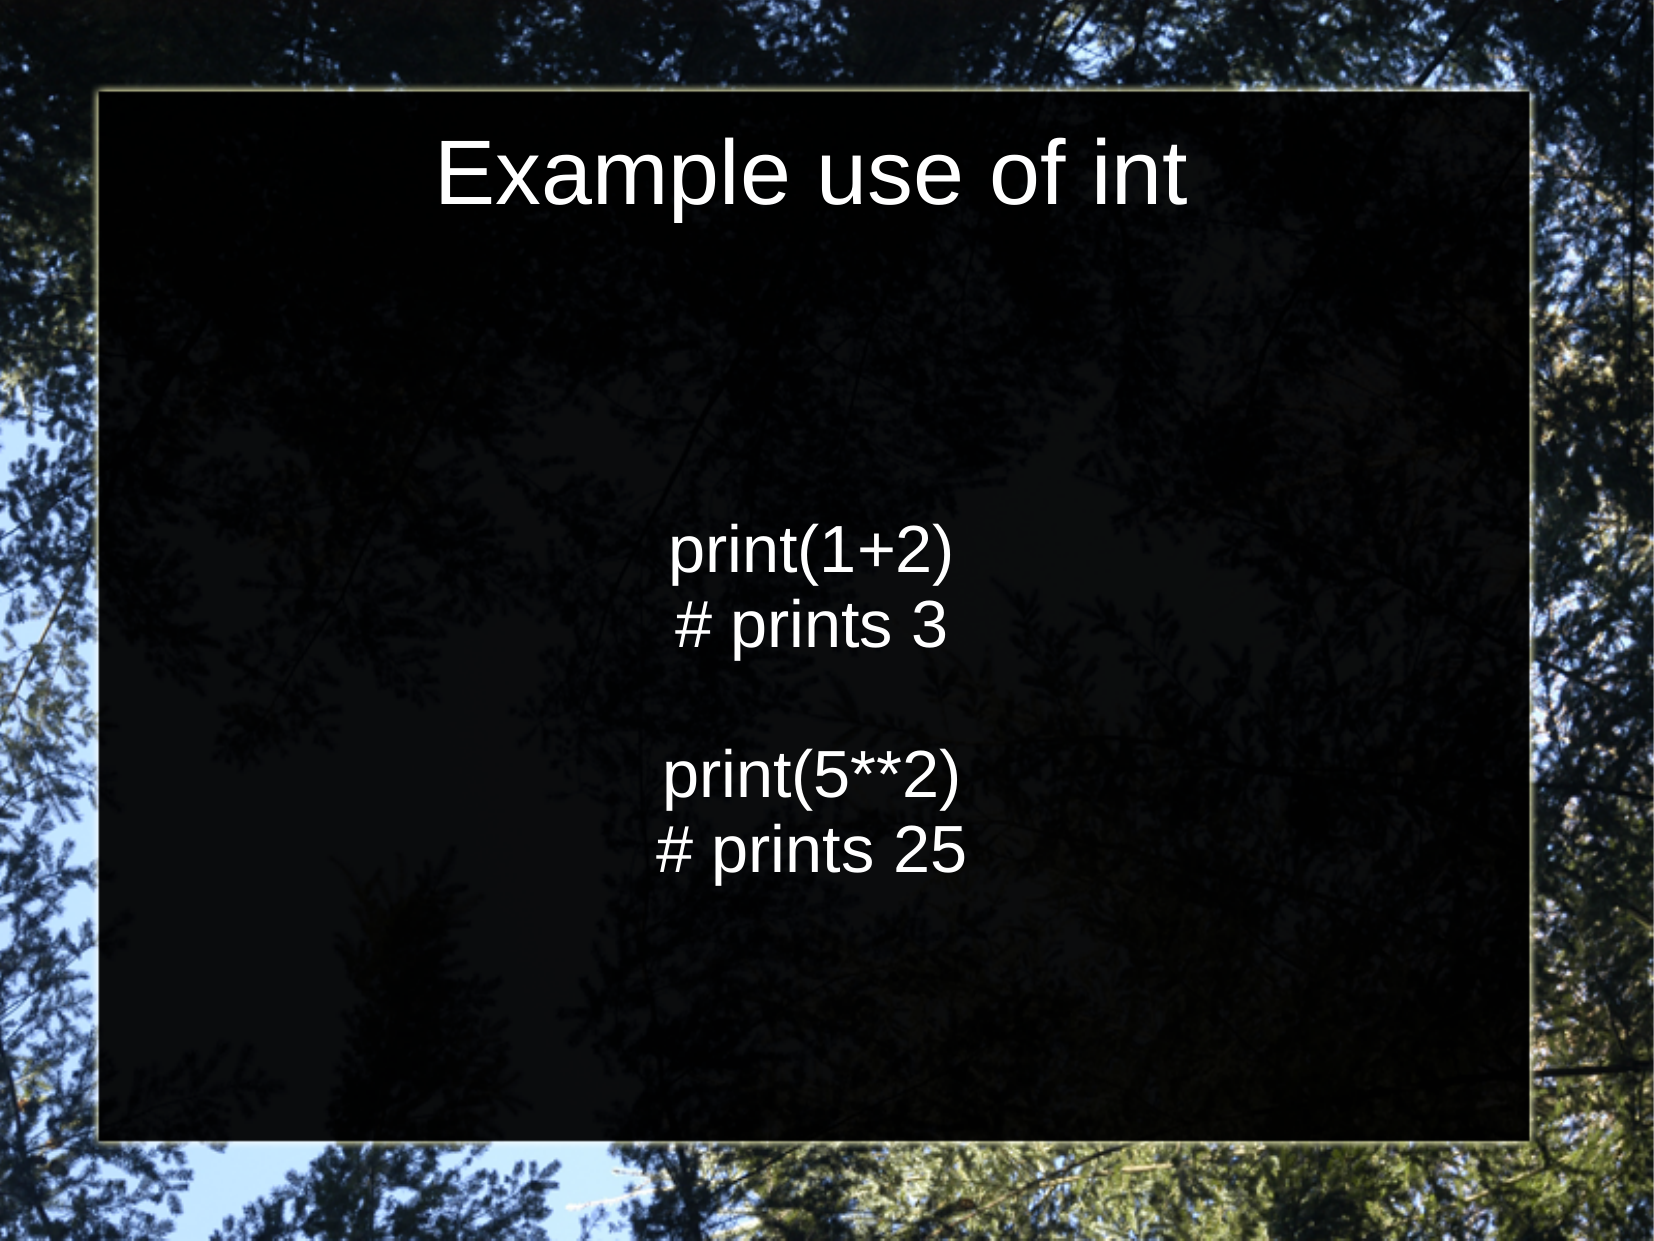

# Example use of int
print(1+2)
# prints 3
print(5**2)
# prints 25